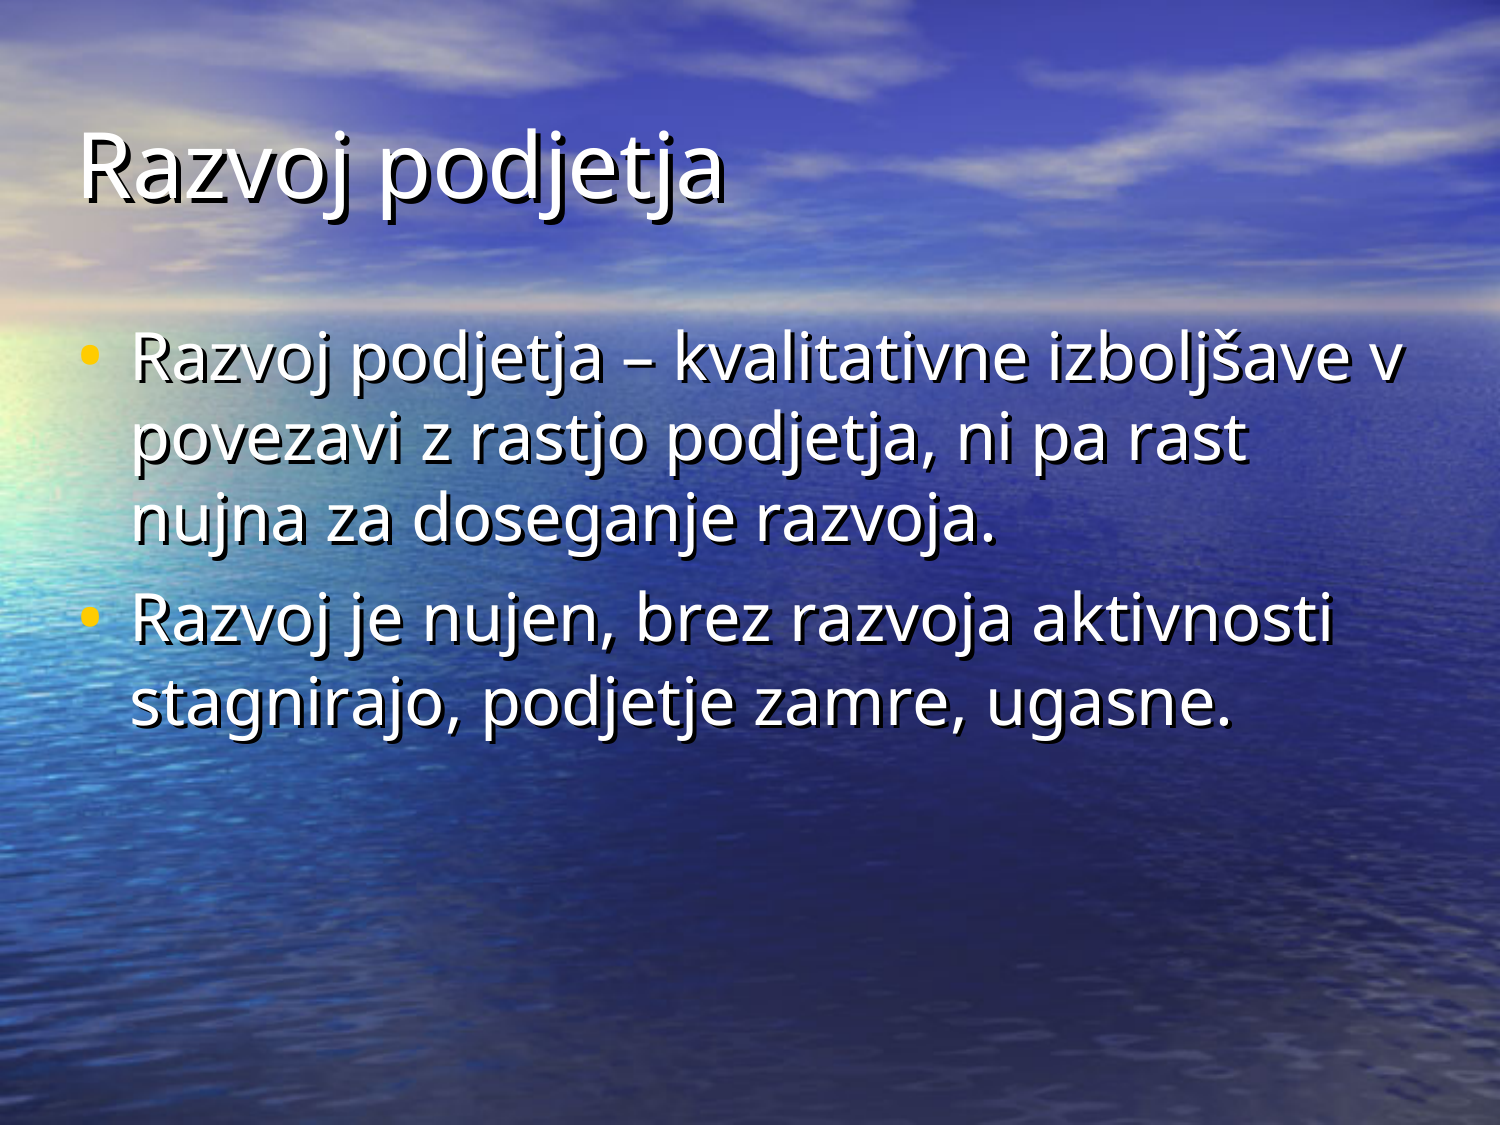

# Razvoj podjetja
Razvoj podjetja – kvalitativne izboljšave v povezavi z rastjo podjetja, ni pa rast nujna za doseganje razvoja.
Razvoj je nujen, brez razvoja aktivnosti stagnirajo, podjetje zamre, ugasne.